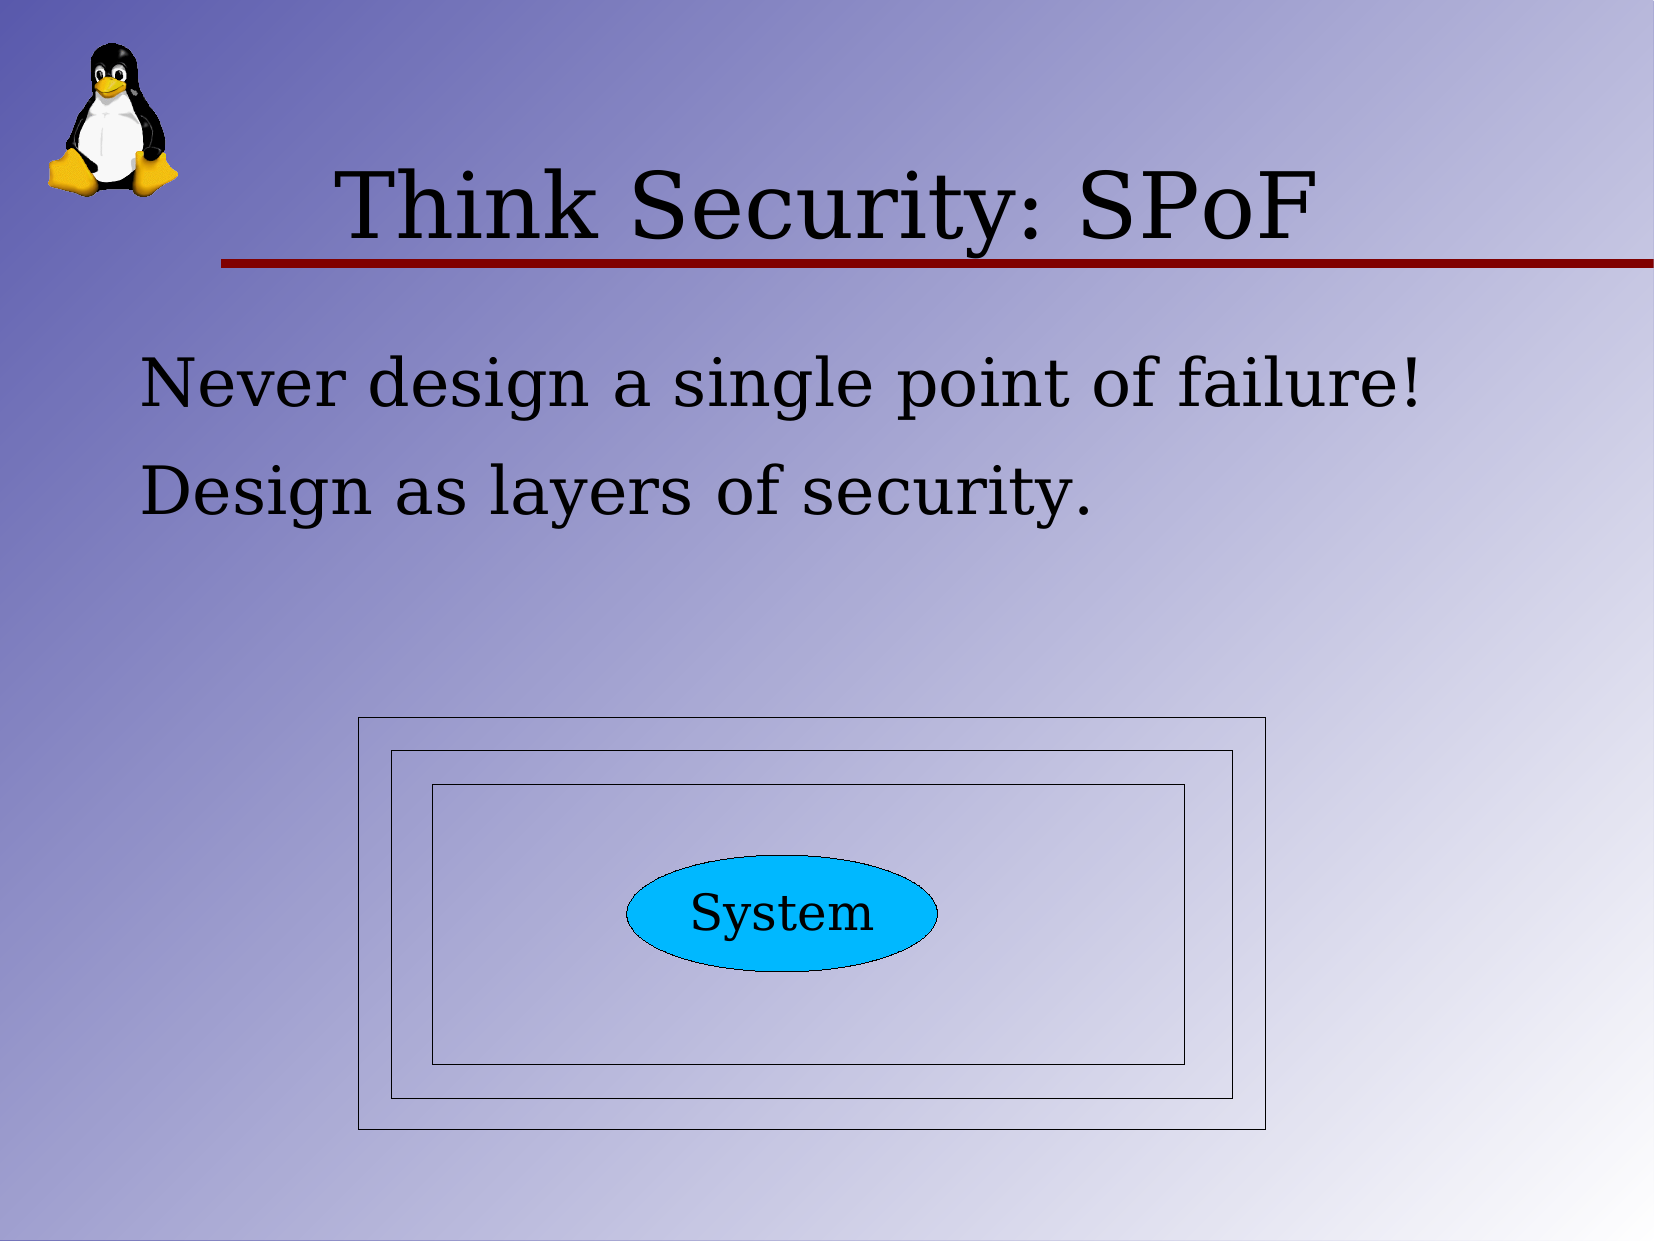

# Think Security: SPoF
Never design a single point of failure!
Design as layers of security.
System